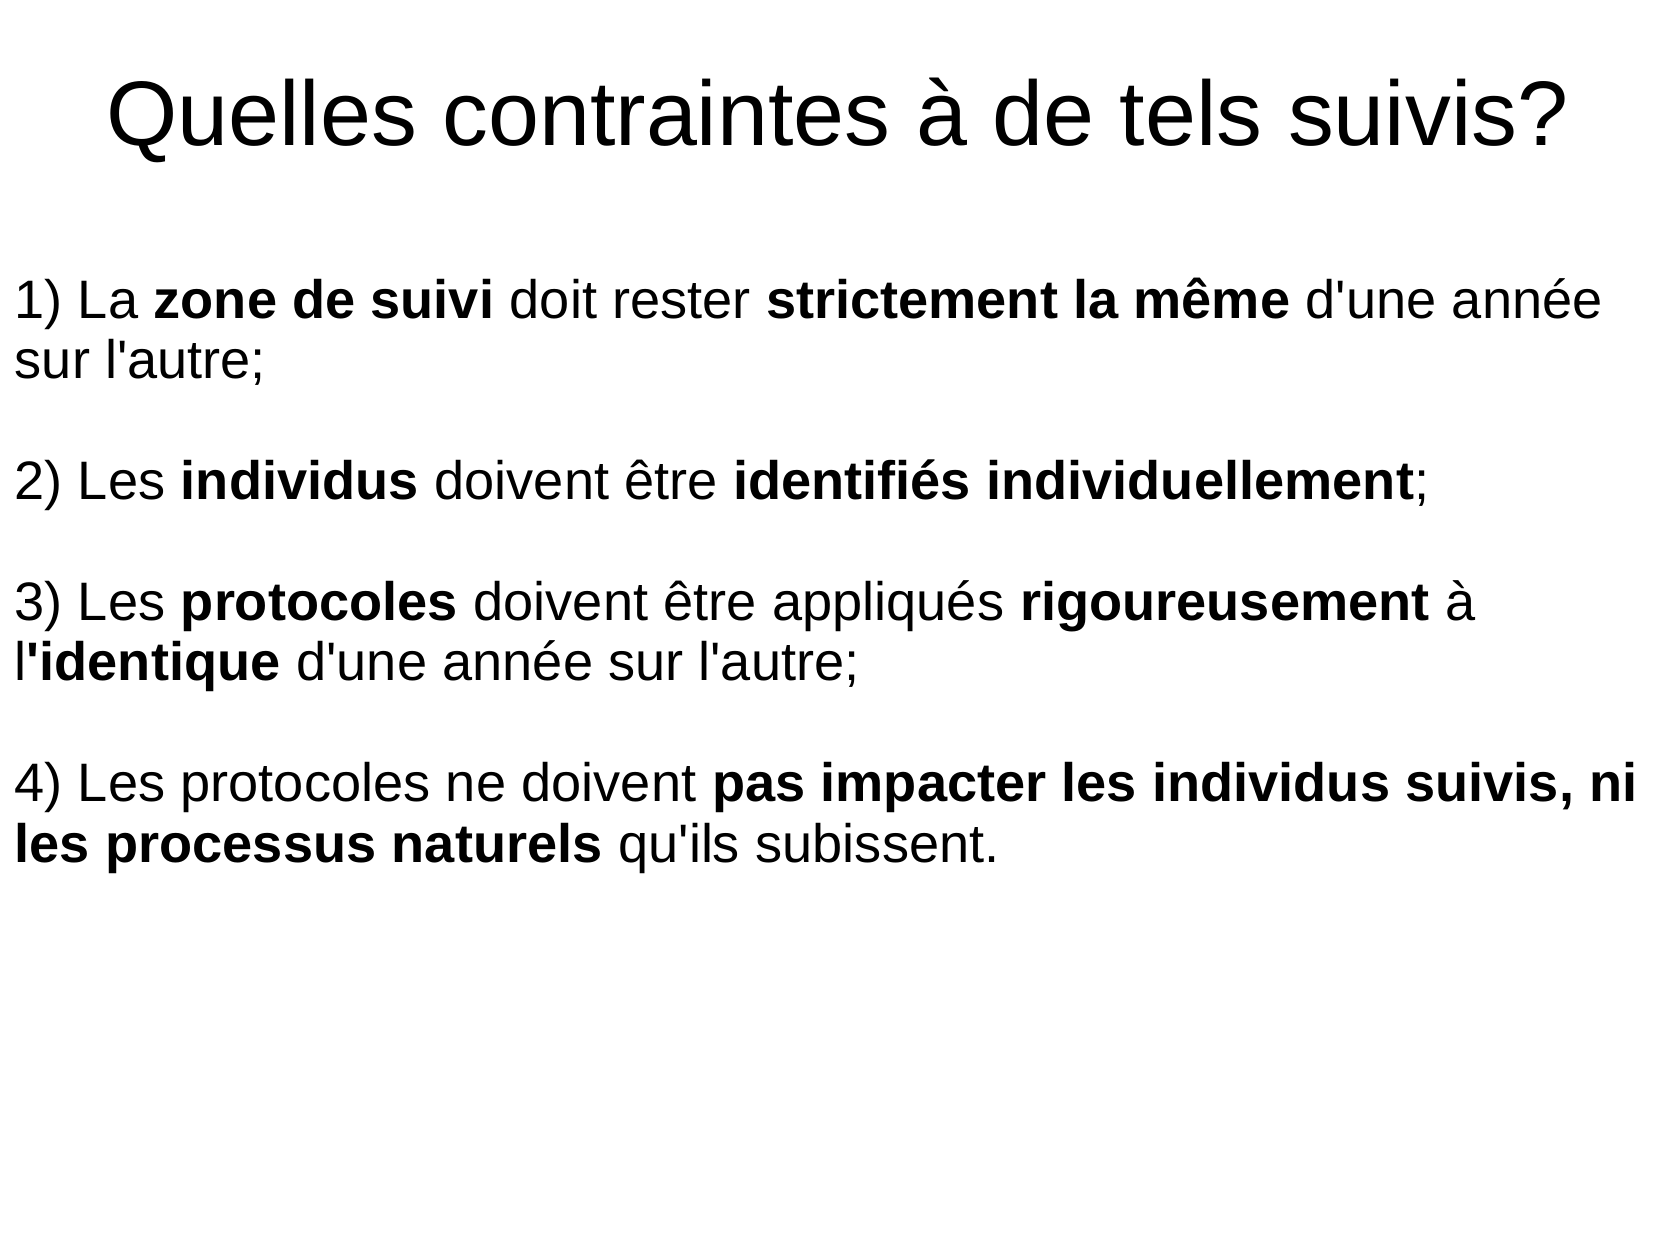

# Quelles contraintes à de tels suivis?
1) La zone de suivi doit rester strictement la même d'une année sur l'autre;
2) Les individus doivent être identifiés individuellement;
3) Les protocoles doivent être appliqués rigoureusement à l'identique d'une année sur l'autre;
4) Les protocoles ne doivent pas impacter les individus suivis, ni les processus naturels qu'ils subissent.